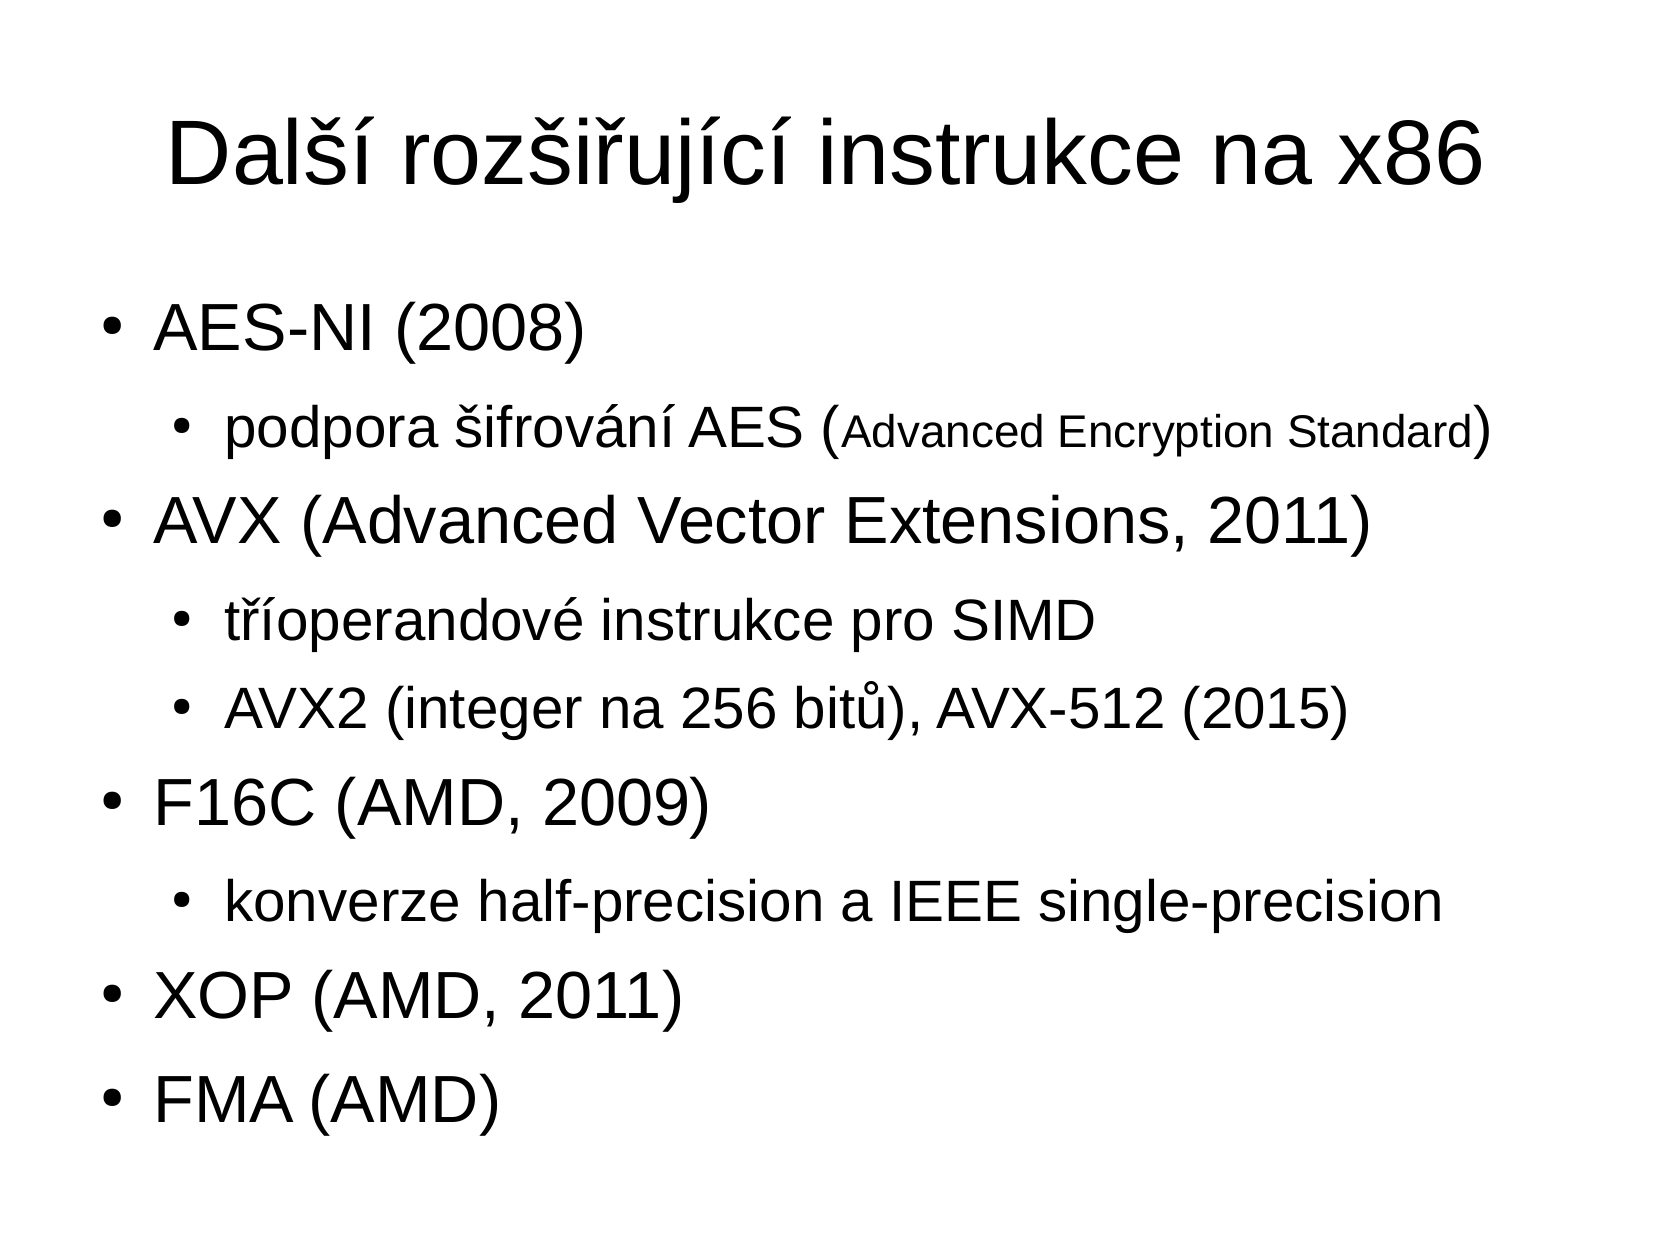

# Další rozšiřující instrukce na x86
AES-NI (2008)
podpora šifrování AES (Advanced Encryption Standard)
AVX (Advanced Vector Extensions, 2011)
tříoperandové instrukce pro SIMD
AVX2 (integer na 256 bitů), AVX-512 (2015)
F16C (AMD, 2009)
konverze half-precision a IEEE single-precision
XOP (AMD, 2011)
FMA (AMD)